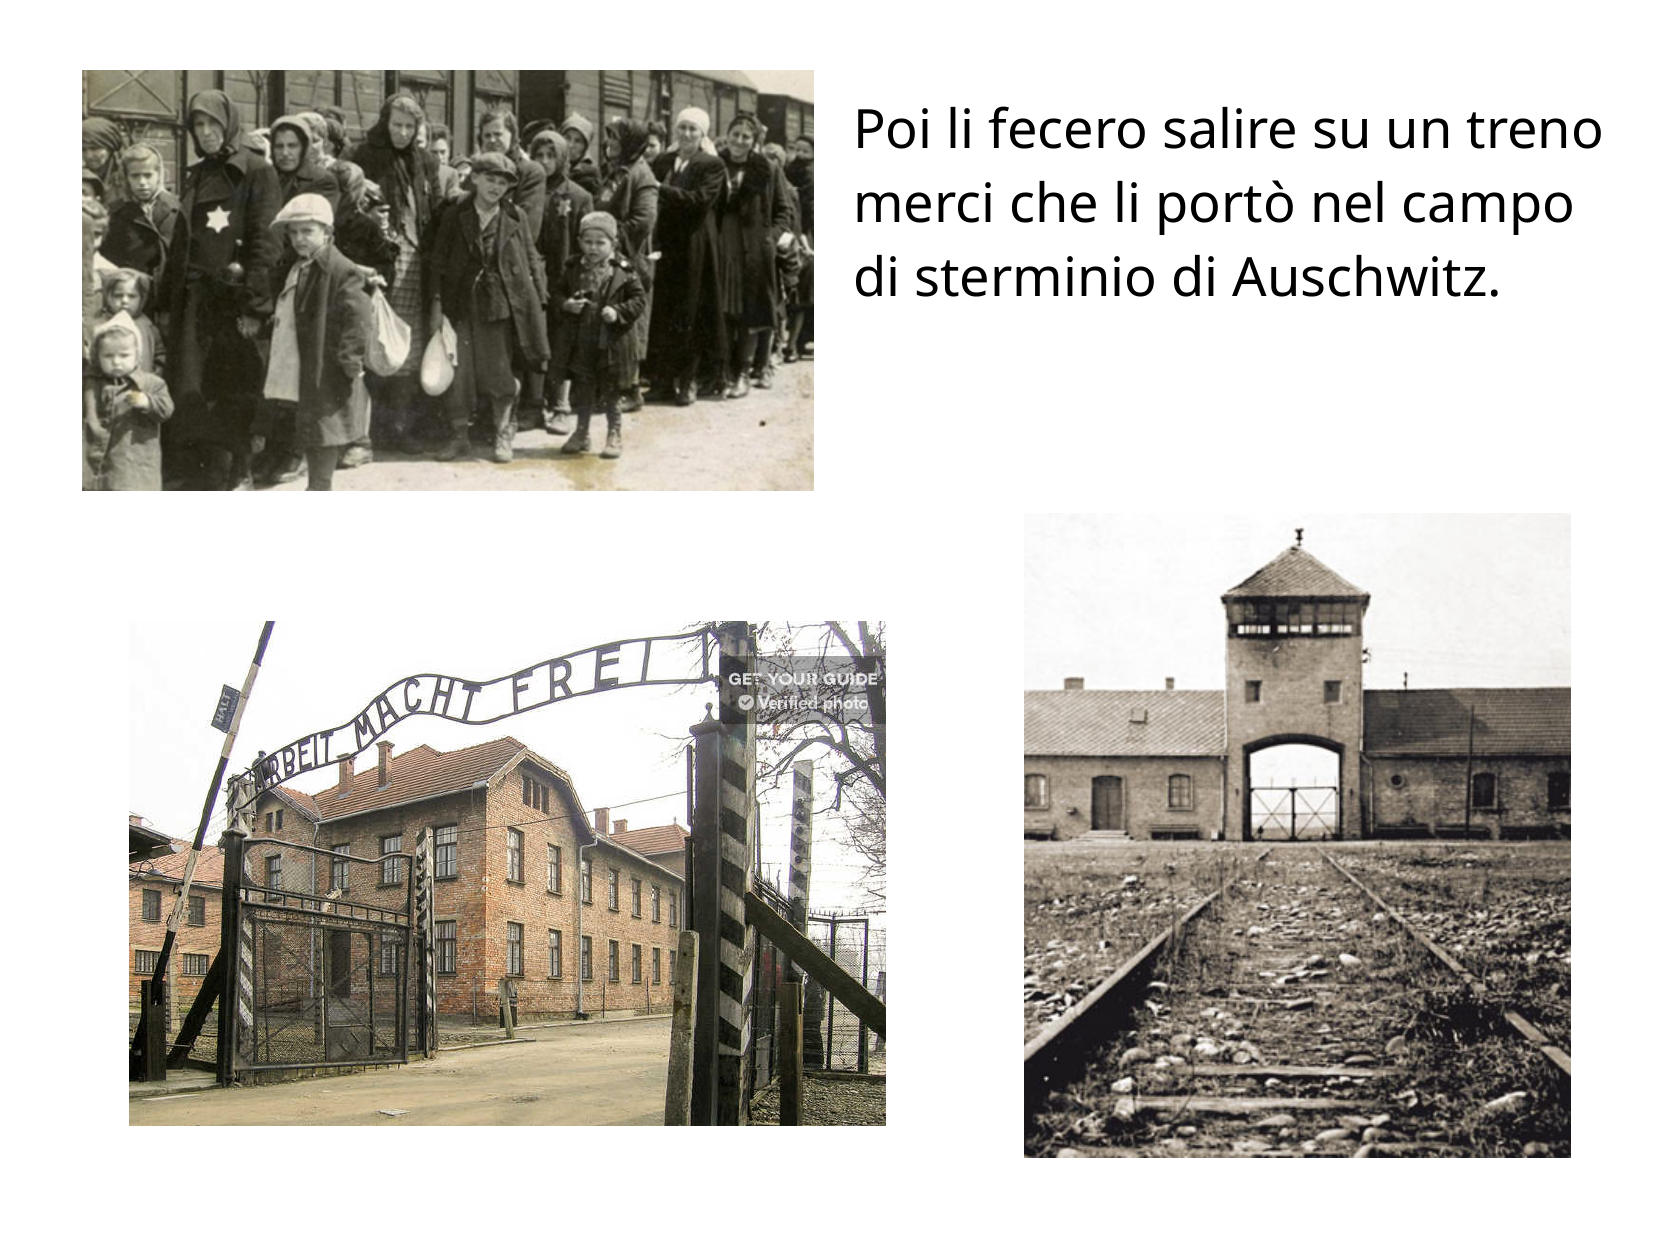

Poi li fecero salire su un treno merci che li portò nel campo di sterminio di Auschwitz.